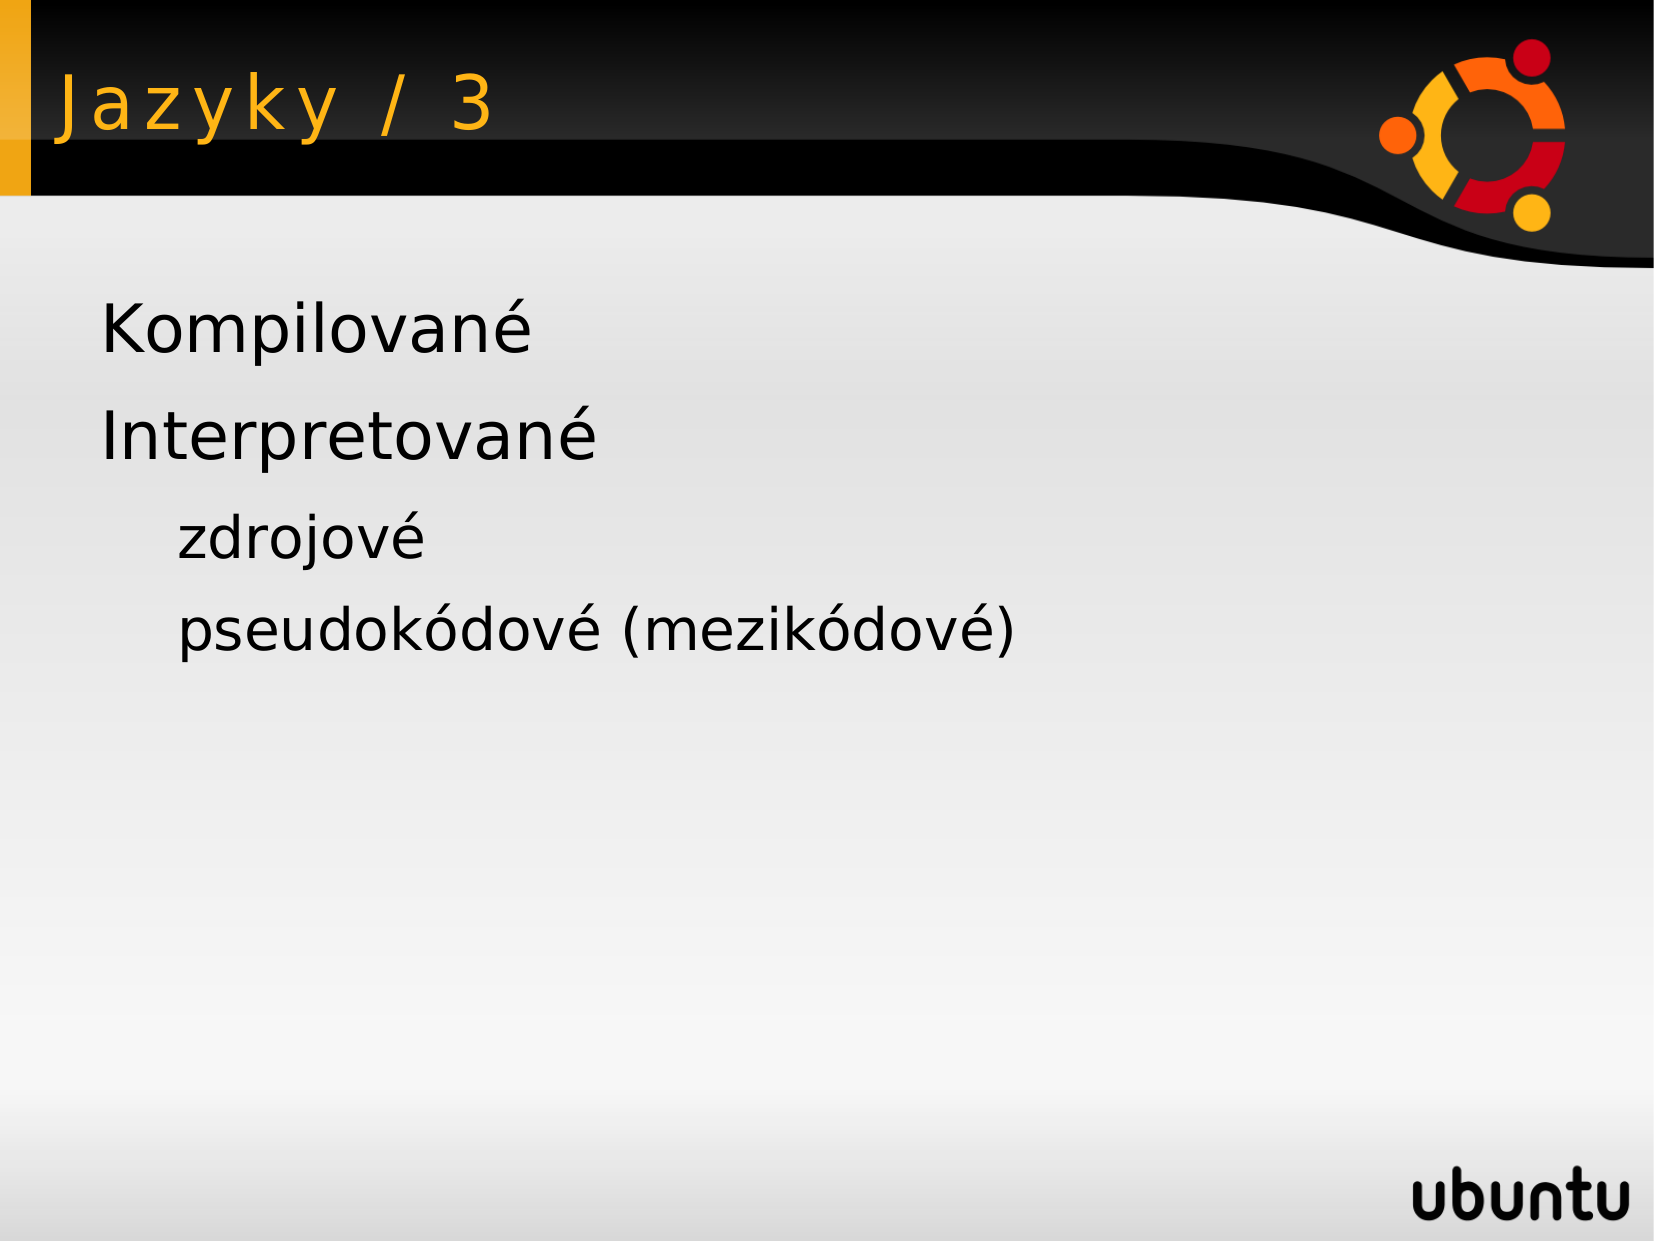

# Jazyky / 3
Kompilované
Interpretované
zdrojové
pseudokódové (mezikódové)